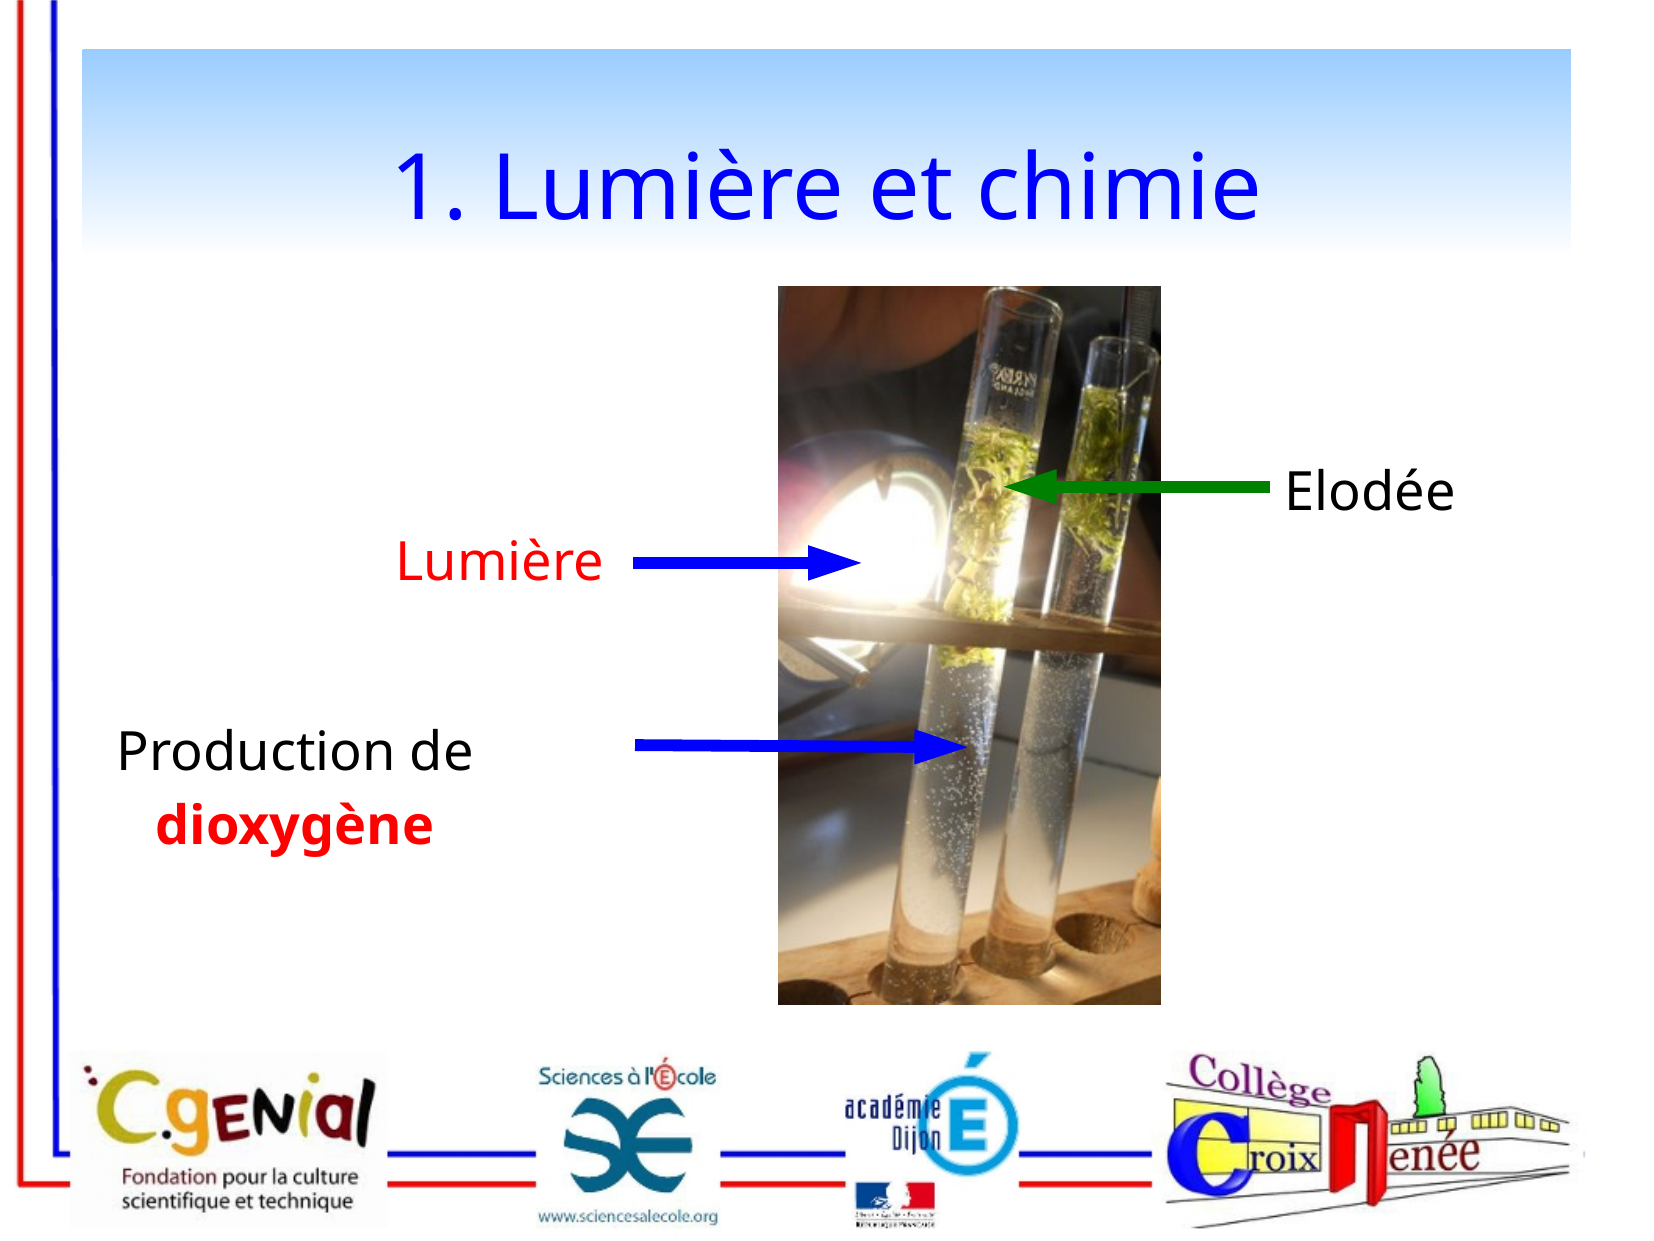

# 1. Lumière et chimie
Elodée
Lumière
Production de
dioxygène